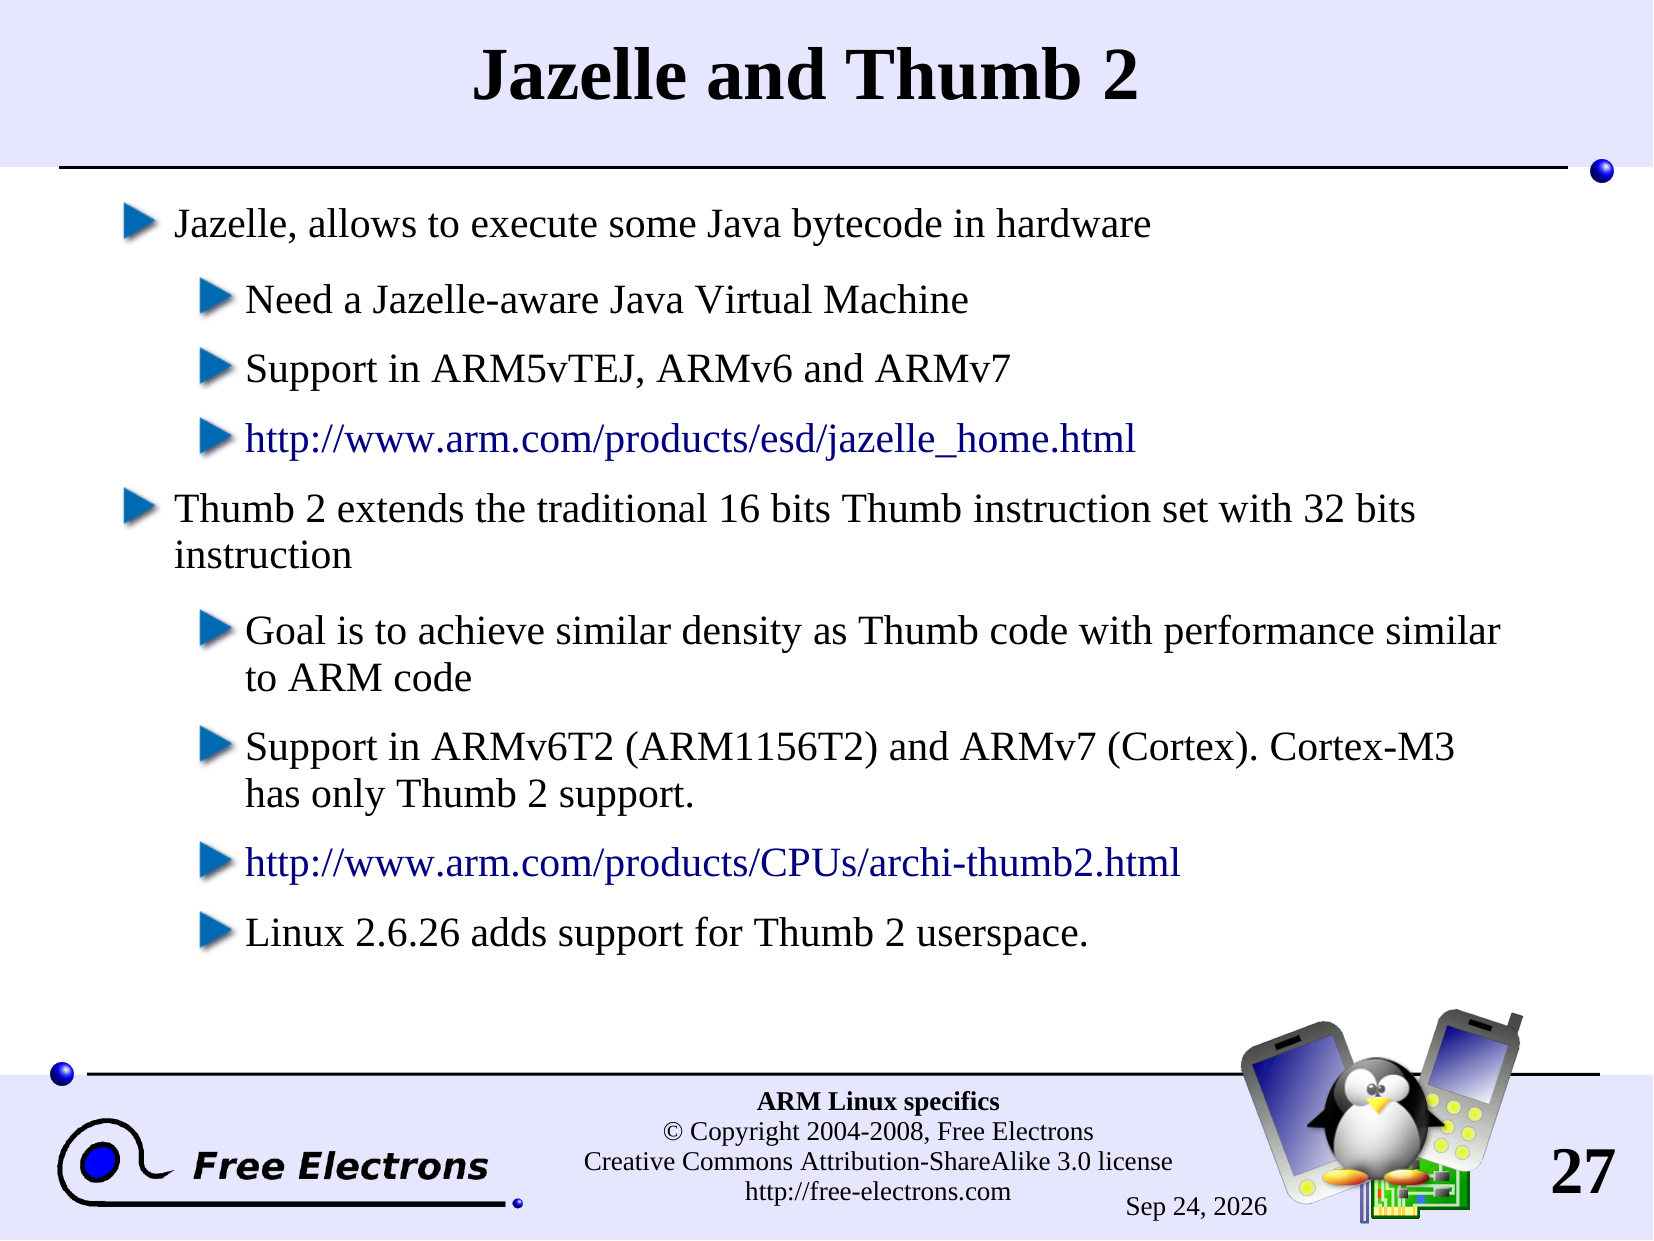

# Jazelle and Thumb 2
Jazelle, allows to execute some Java bytecode in hardware
Need a Jazelle-aware Java Virtual Machine
Support in ARM5vTEJ, ARMv6 and ARMv7
http://www.arm.com/products/esd/jazelle_home.html
Thumb 2 extends the traditional 16 bits Thumb instruction set with 32 bits instruction
Goal is to achieve similar density as Thumb code with performance similar to ARM code
Support in ARMv6T2 (ARM1156T2) and ARMv7 (Cortex). Cortex-M3 has only Thumb 2 support.
http://www.arm.com/products/CPUs/archi-thumb2.html
Linux 2.6.26 adds support for Thumb 2 userspace.